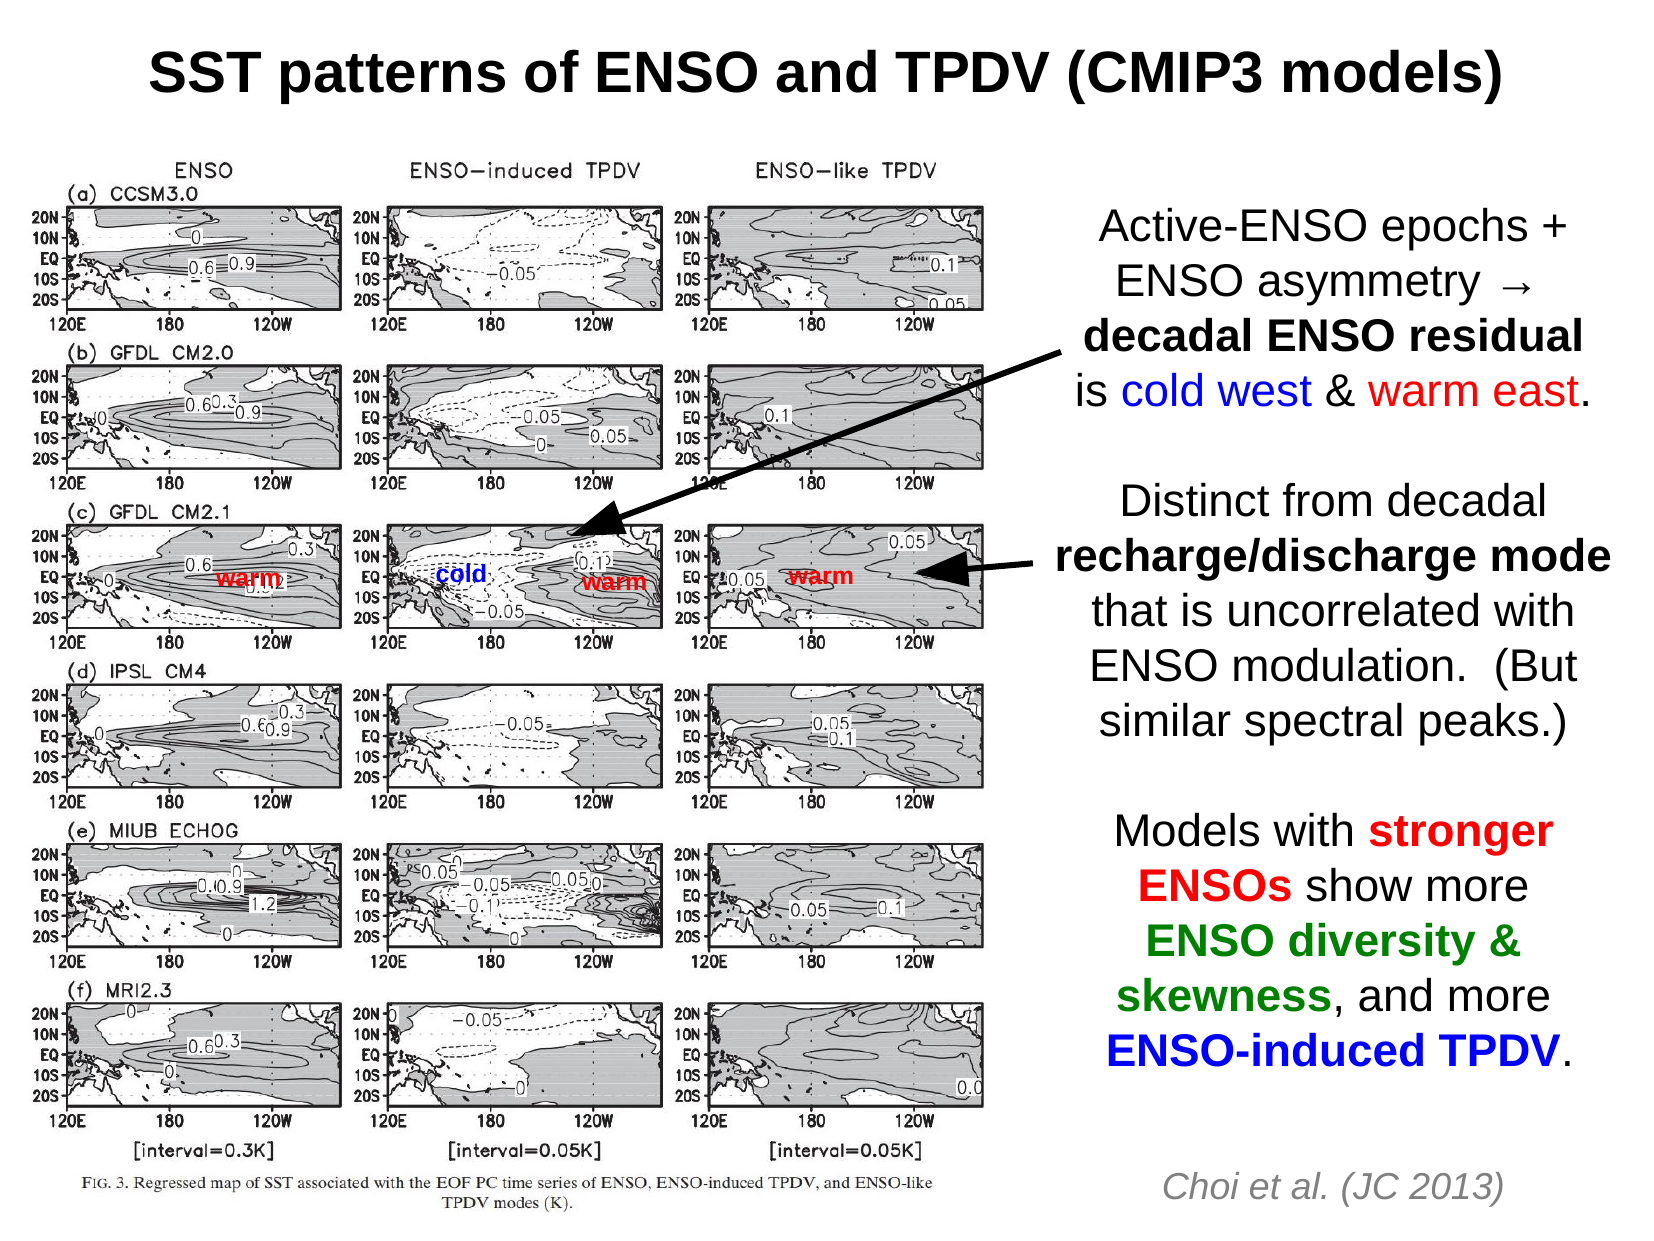

SST patterns of ENSO and TPDV (CMIP3 models)
Active-ENSO epochs + ENSO asymmetry →
decadal ENSO residual
is cold west & warm east.
Distinct from decadal recharge/discharge mode that is uncorrelated with ENSO modulation. (But similar spectral peaks.)
Models with stronger ENSOs show more
ENSO diversity & skewness, and more
 ENSO-induced TPDV.
cold
warm
warm
warm
Choi et al. (JC 2013)